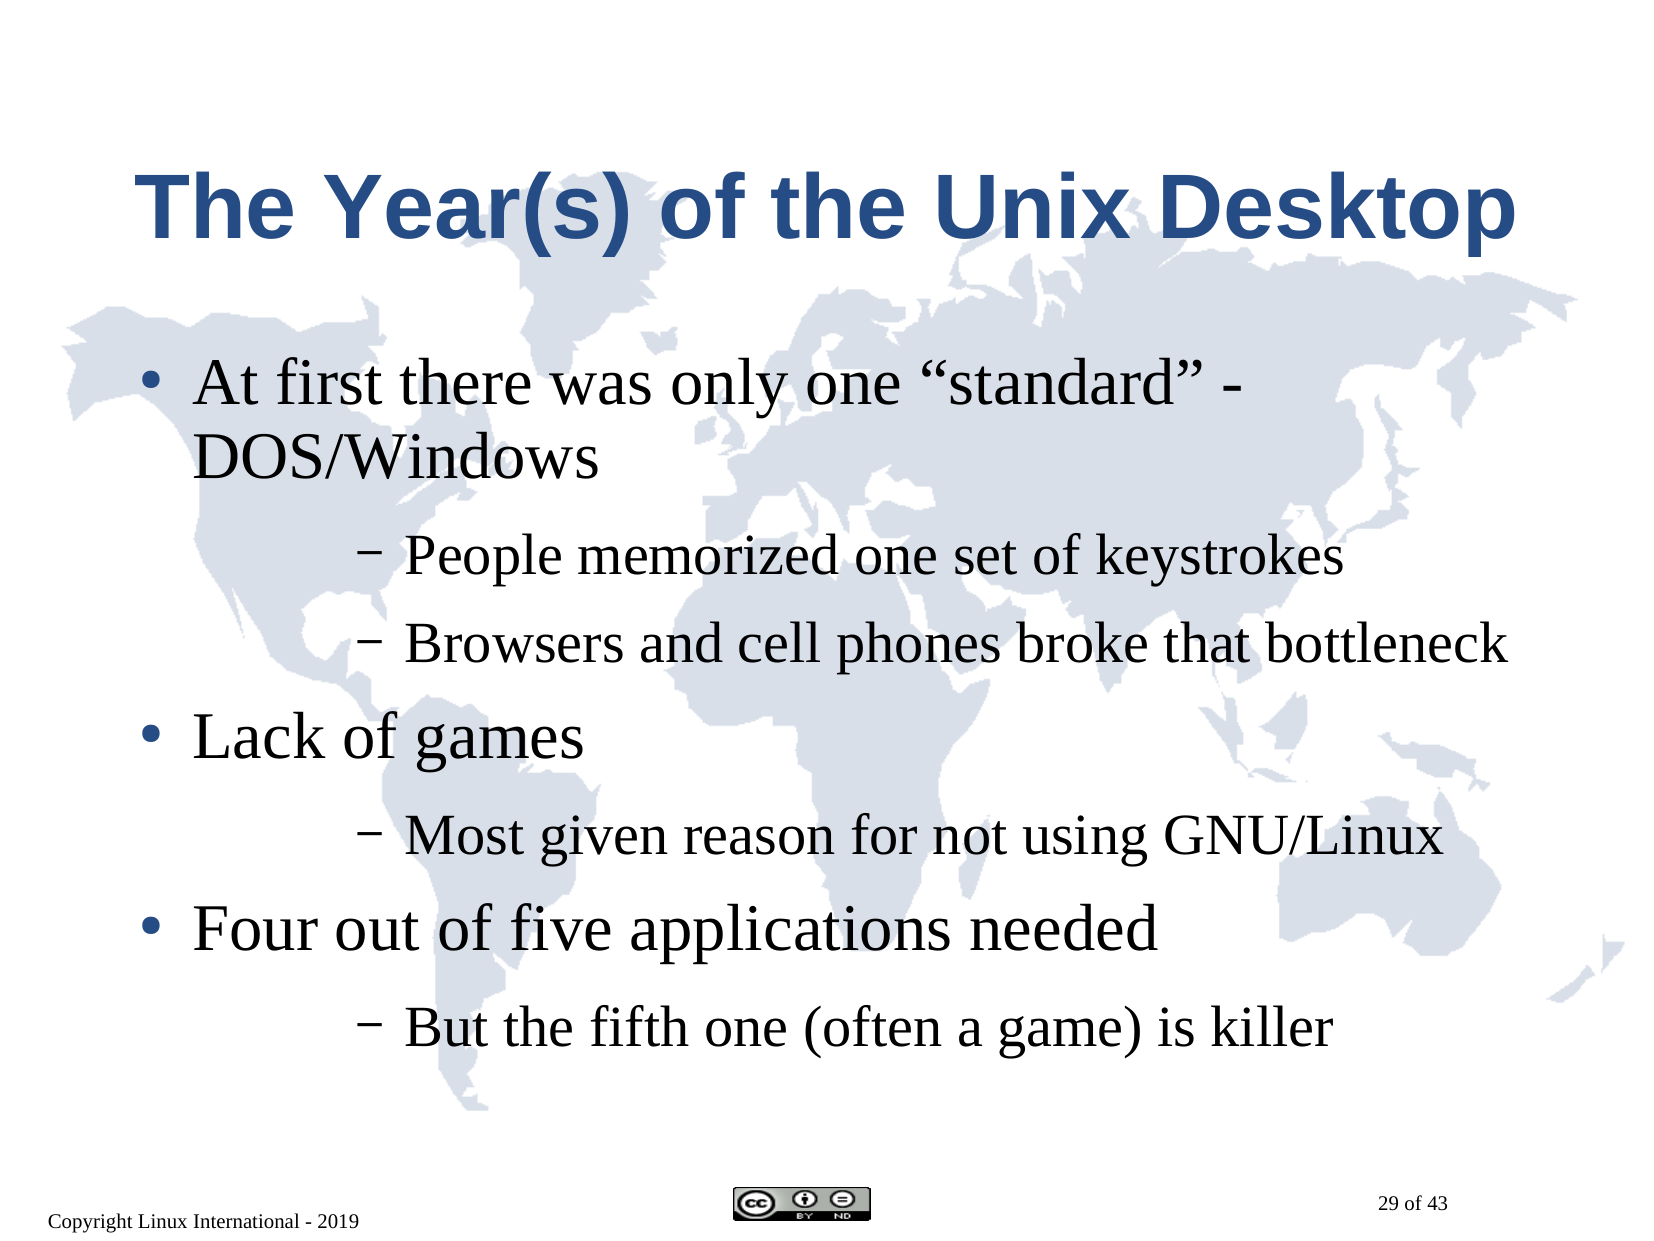

# The Year(s) of the Unix Desktop
At first there was only one “standard” - DOS/Windows
People memorized one set of keystrokes
Browsers and cell phones broke that bottleneck
Lack of games
Most given reason for not using GNU/Linux
Four out of five applications needed
But the fifth one (often a game) is killer